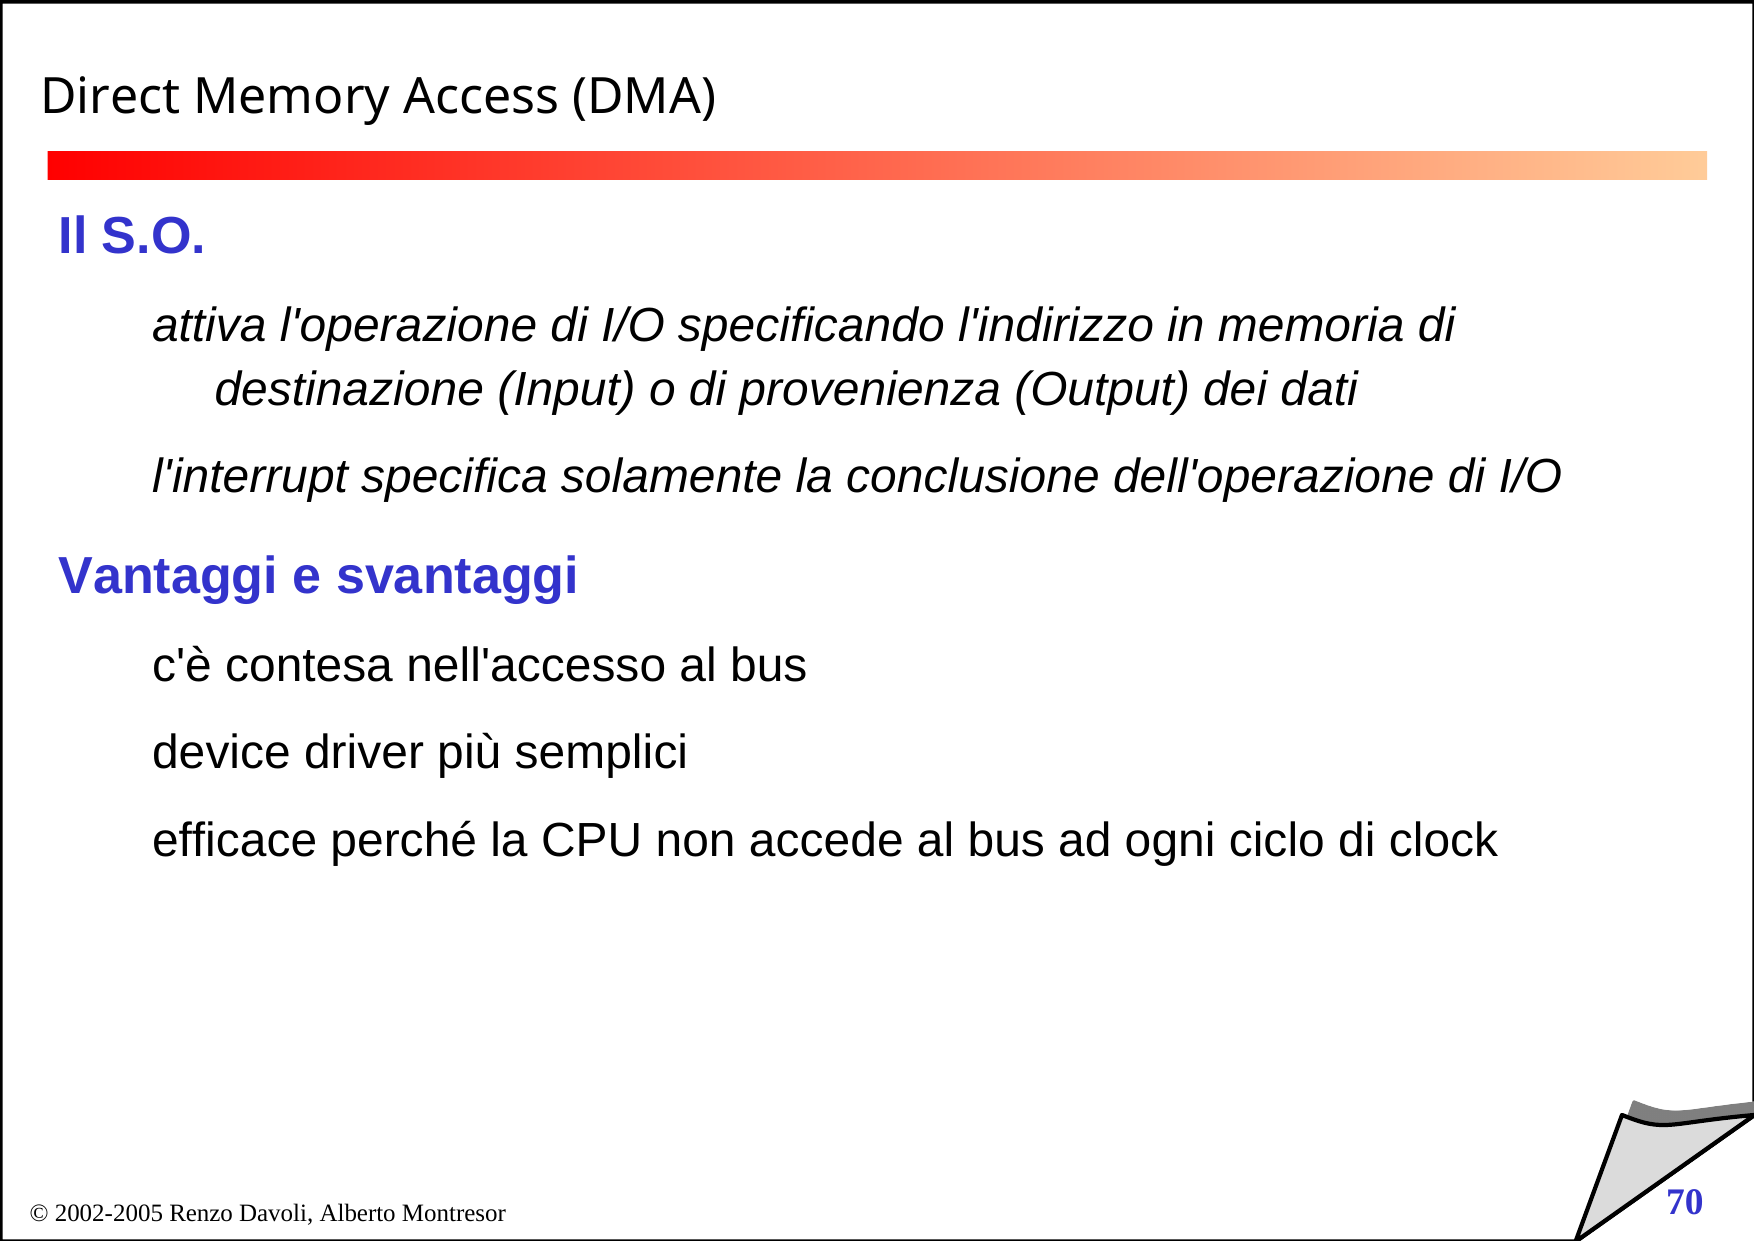

# Direct Memory Access (DMA)
Il S.O.
attiva l'operazione di I/O specificando l'indirizzo in memoria di destinazione (Input) o di provenienza (Output) dei dati
l'interrupt specifica solamente la conclusione dell'operazione di I/O
Vantaggi e svantaggi
c'è contesa nell'accesso al bus
device driver più semplici
efficace perché la CPU non accede al bus ad ogni ciclo di clock